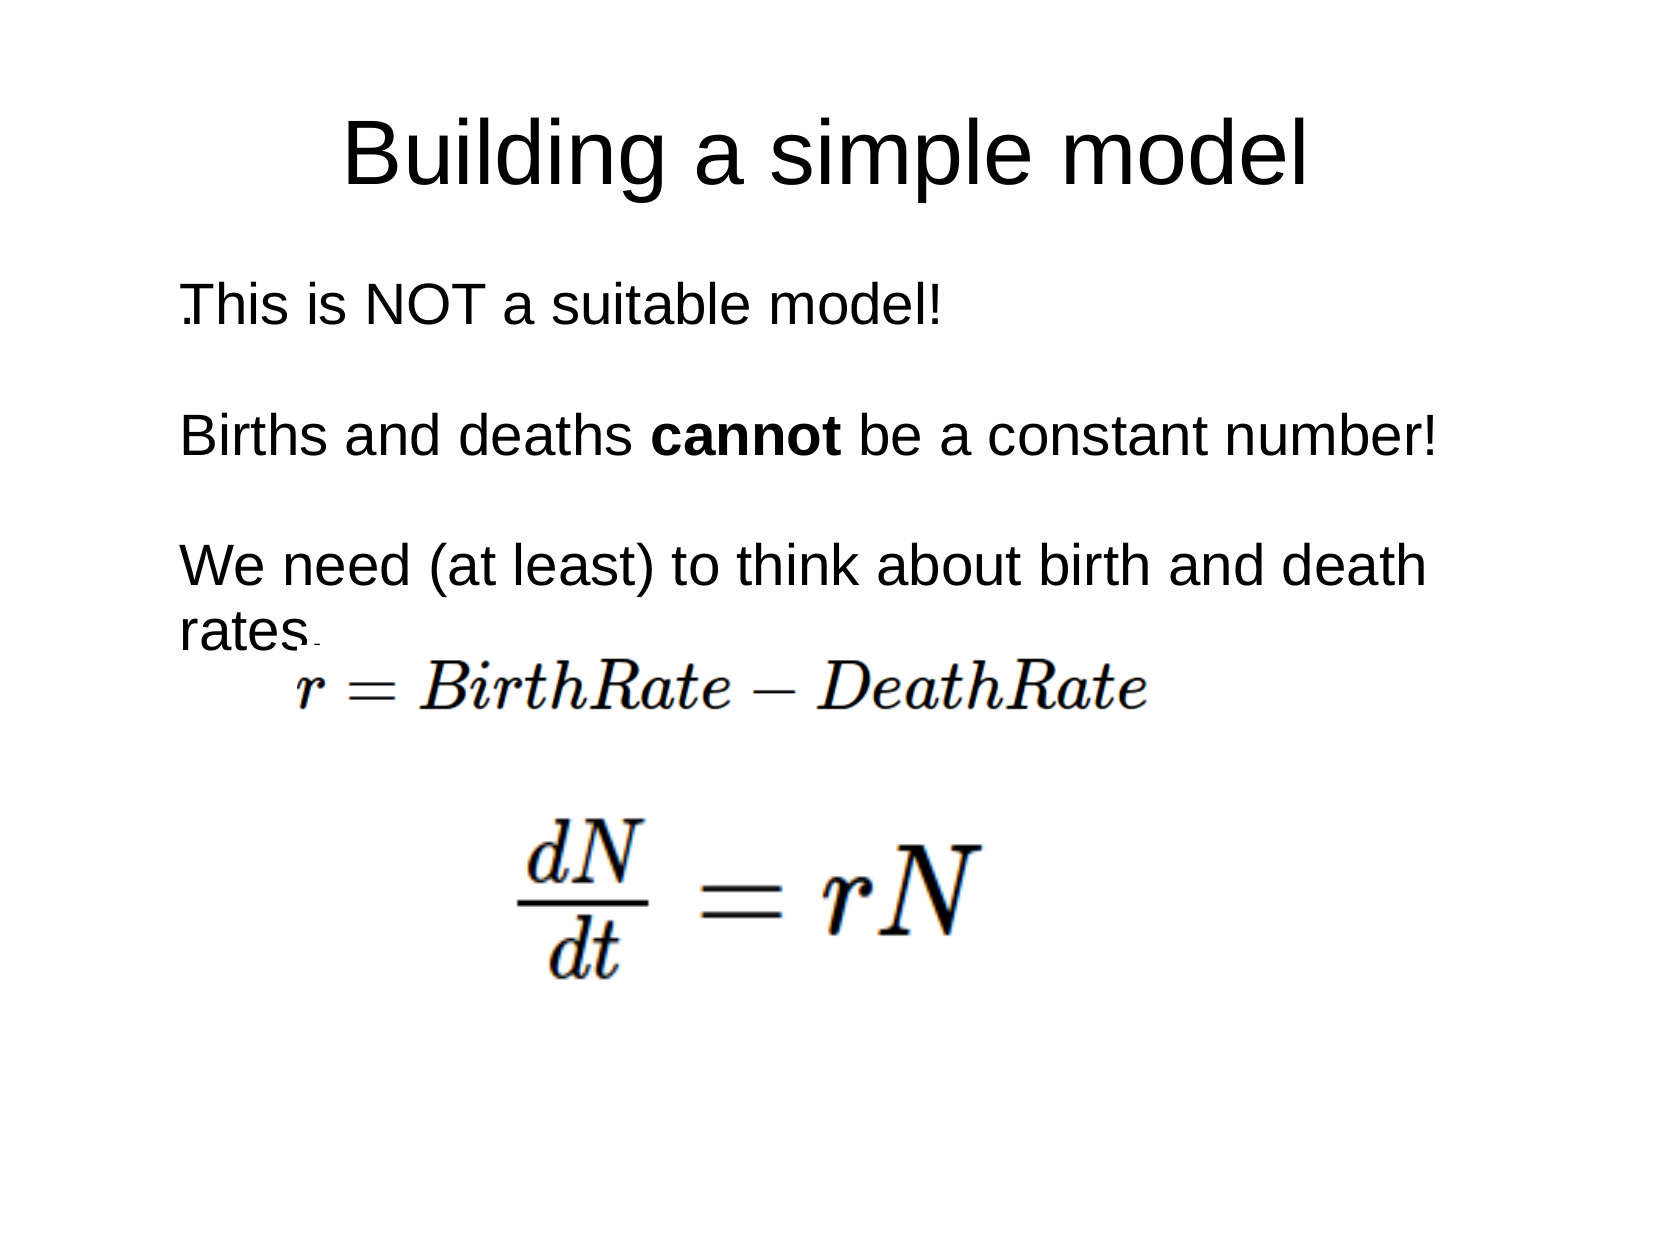

# Building a simple model
.
This is NOT a suitable model!
Births and deaths cannot be a constant number!
We need (at least) to think about birth and death rates.